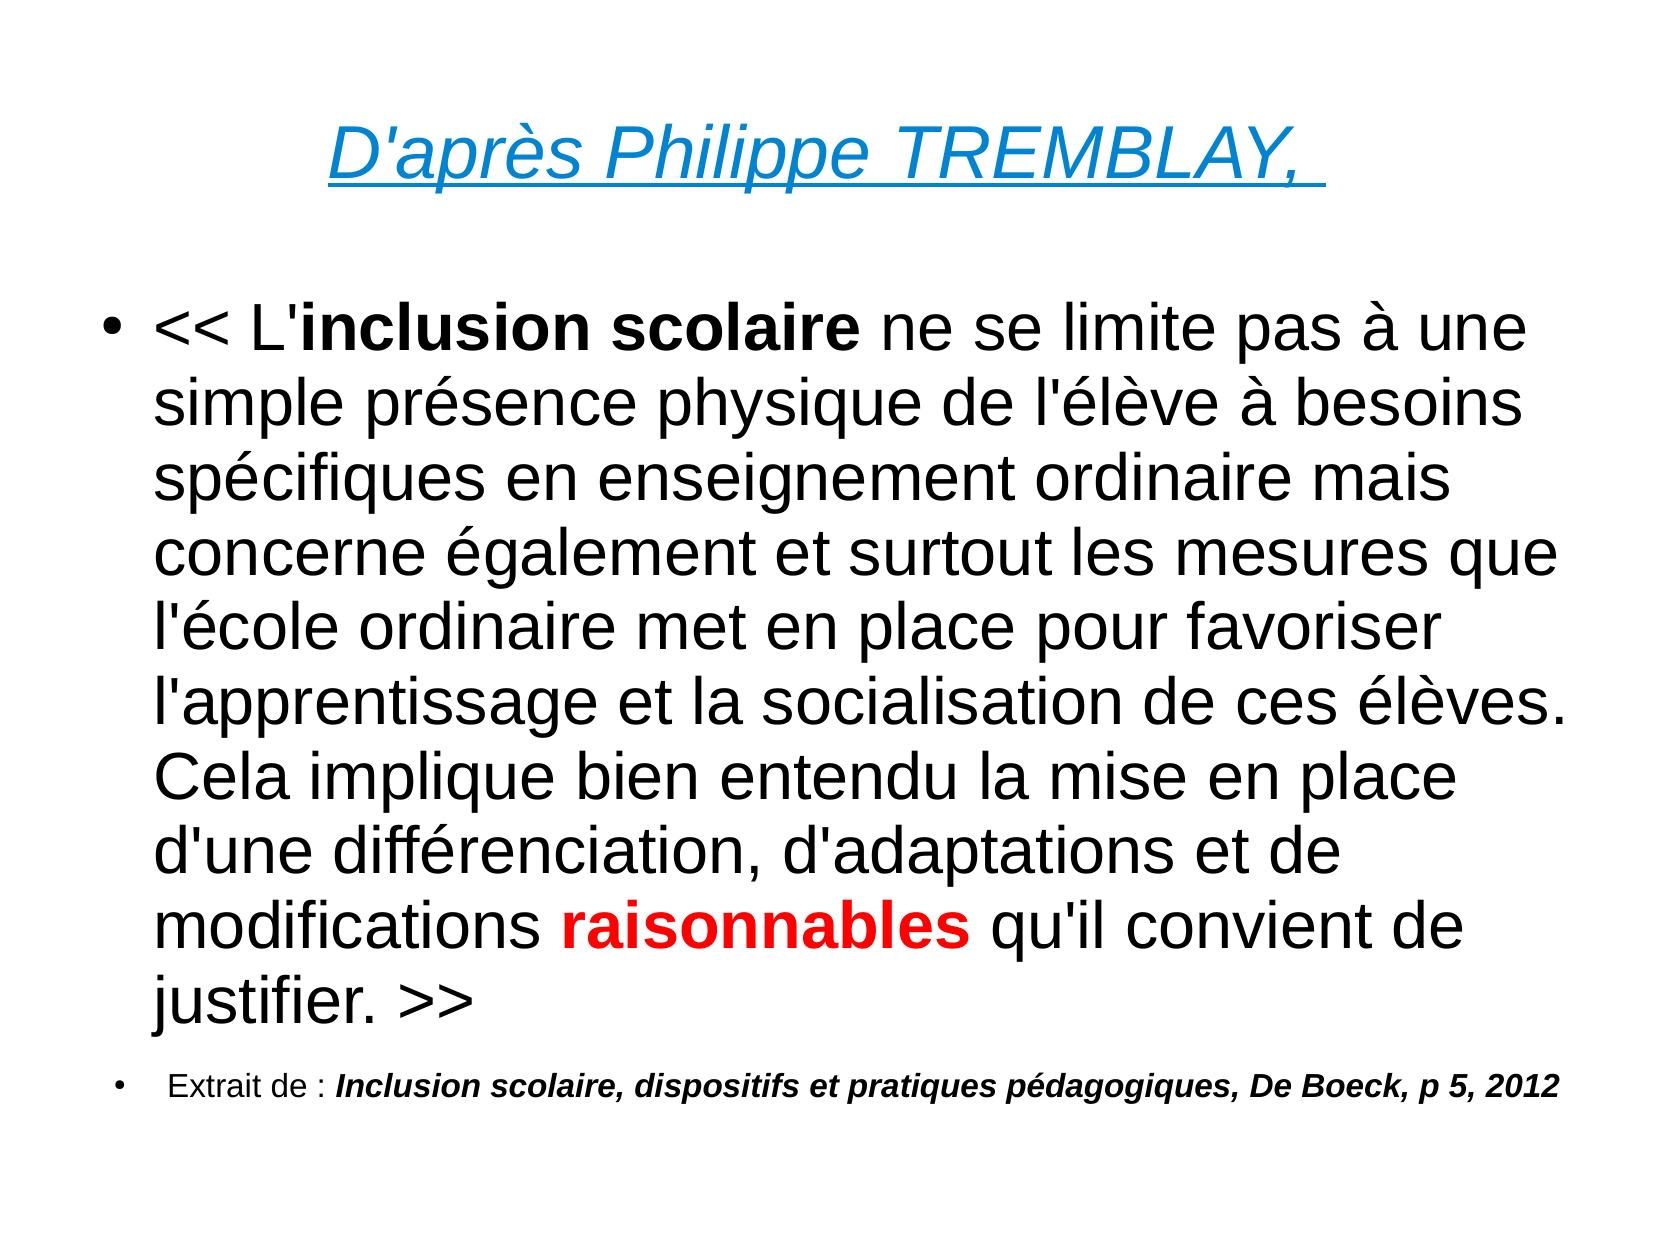

# D'après Philippe TREMBLAY,
<< L'inclusion scolaire ne se limite pas à une simple présence physique de l'élève à besoins spécifiques en enseignement ordinaire mais concerne également et surtout les mesures que l'école ordinaire met en place pour favoriser l'apprentissage et la socialisation de ces élèves. Cela implique bien entendu la mise en place d'une différenciation, d'adaptations et de modifications raisonnables qu'il convient de justifier. >>
Extrait de : Inclusion scolaire, dispositifs et pratiques pédagogiques, De Boeck, p 5, 2012